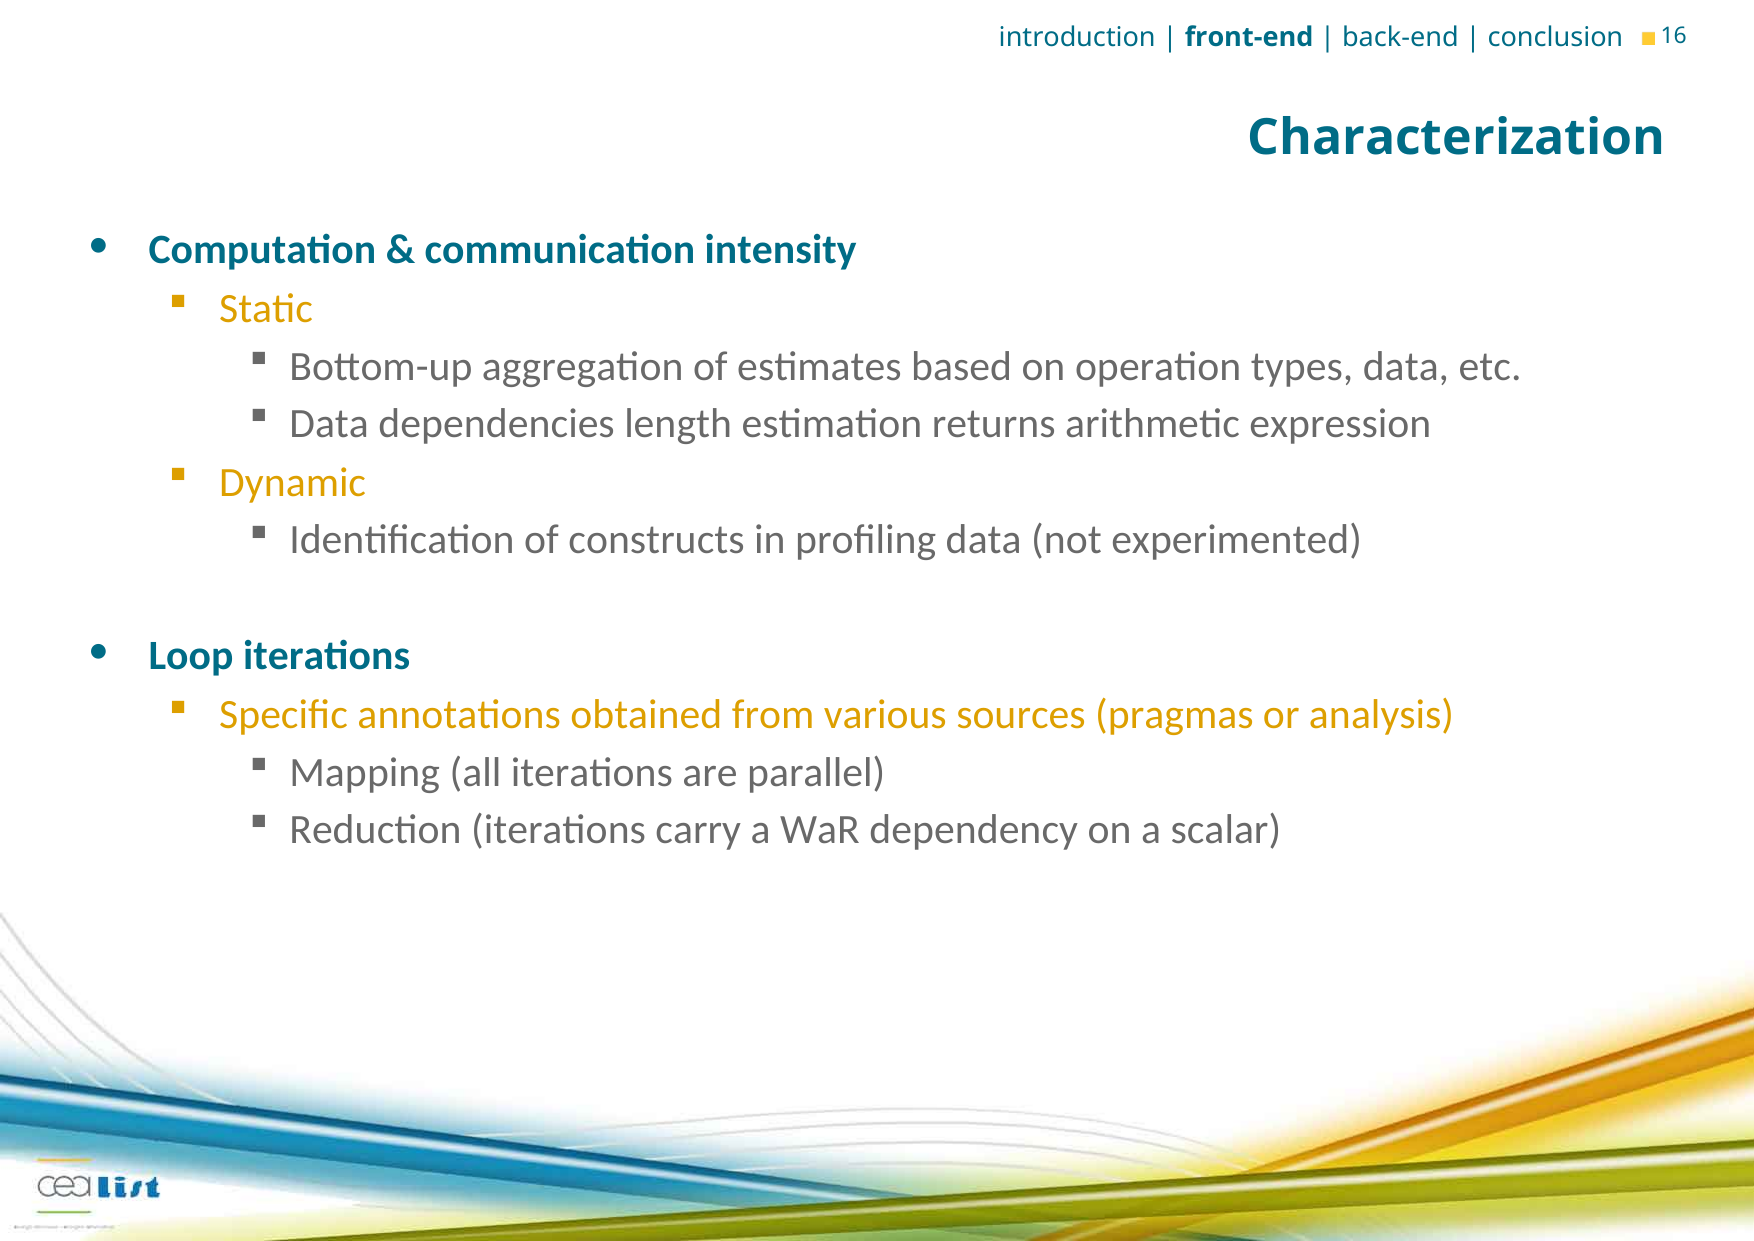

introduction | front-end | back-end | conclusion
# Characterization
Computation & communication intensity
Static
Bottom-up aggregation of estimates based on operation types, data, etc.
Data dependencies length estimation returns arithmetic expression
Dynamic
Identification of constructs in profiling data (not experimented)
Loop iterations
Specific annotations obtained from various sources (pragmas or analysis)
Mapping (all iterations are parallel)
Reduction (iterations carry a WaR dependency on a scalar)